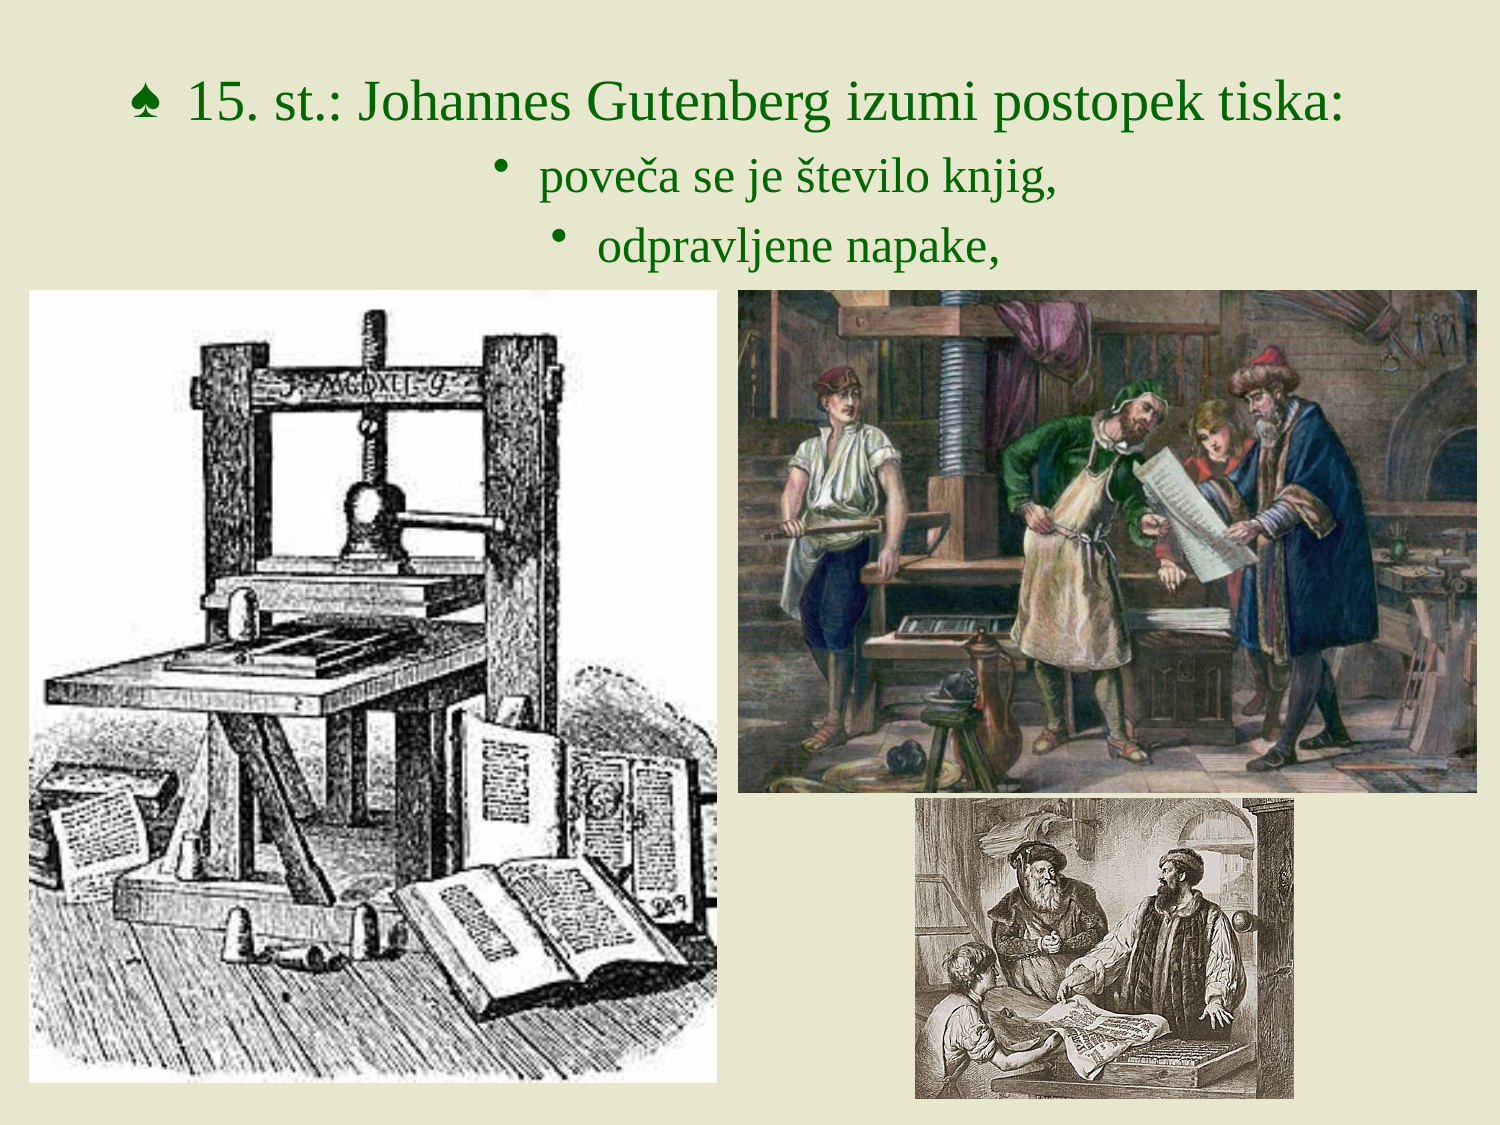

# 15. st.: Johannes Gutenberg izumi postopek tiska:
poveča se je število knjig,
odpravljene napake,